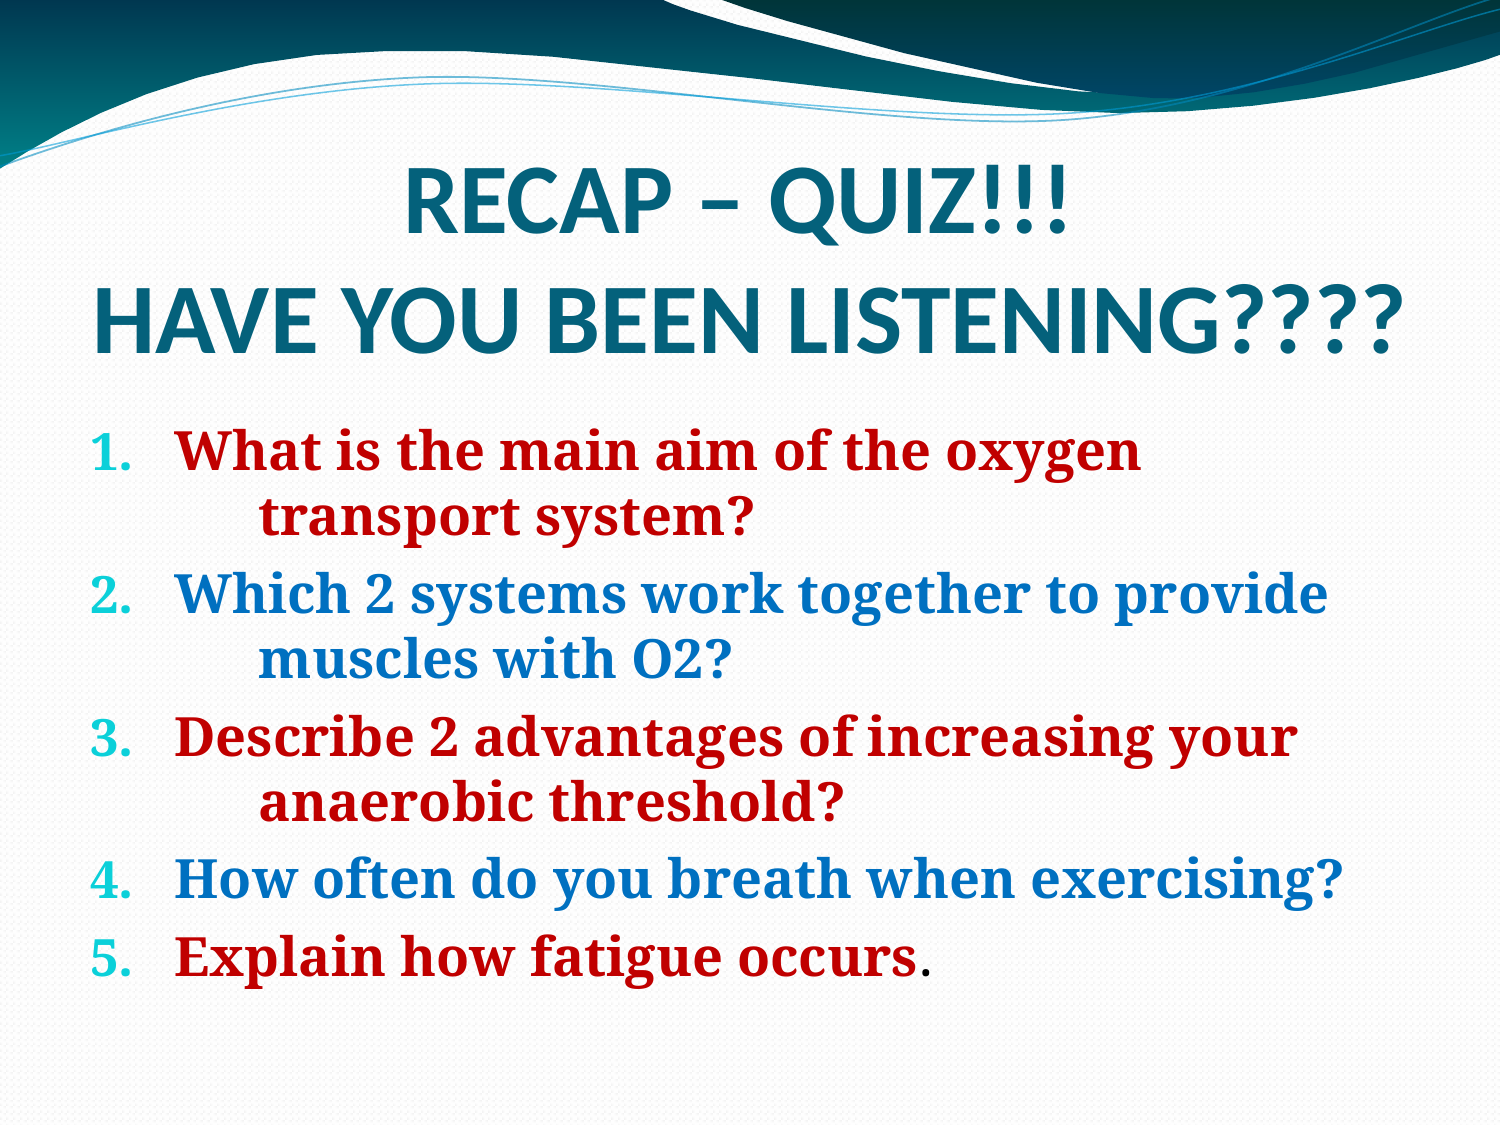

# RECAP – QUIZ!!! HAVE YOU BEEN LISTENING????
What is the main aim of the oxygen transport system?
Which 2 systems work together to provide muscles with O2?
Describe 2 advantages of increasing your anaerobic threshold?
How often do you breath when exercising?
Explain how fatigue occurs.